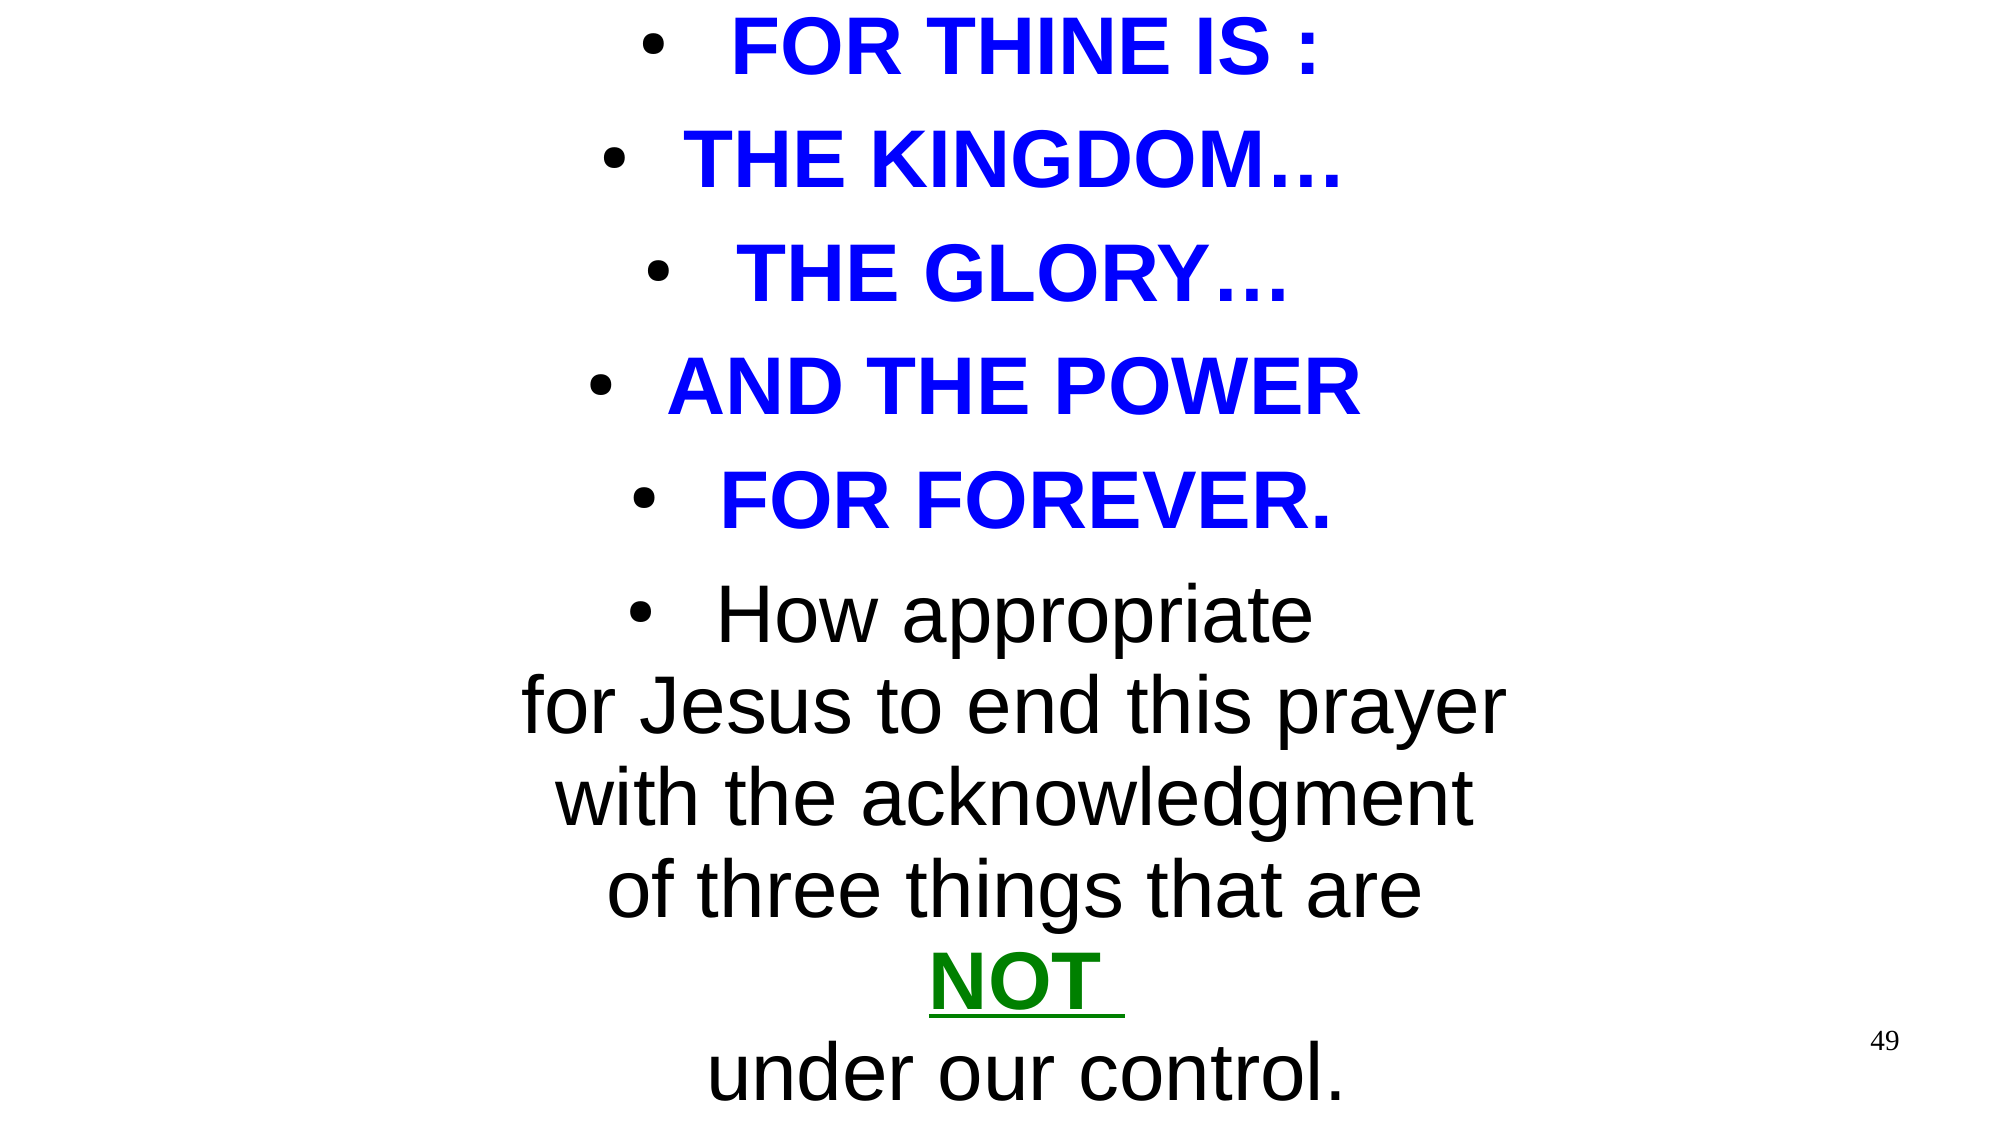

# FOR THINE IS :
THE KINGDOM…
THE GLORY…
AND THE POWER
FOR FOREVER.
How appropriate
for Jesus to end this prayer
with the acknowledgment
of three things that are 
NOT 
under our control.
49